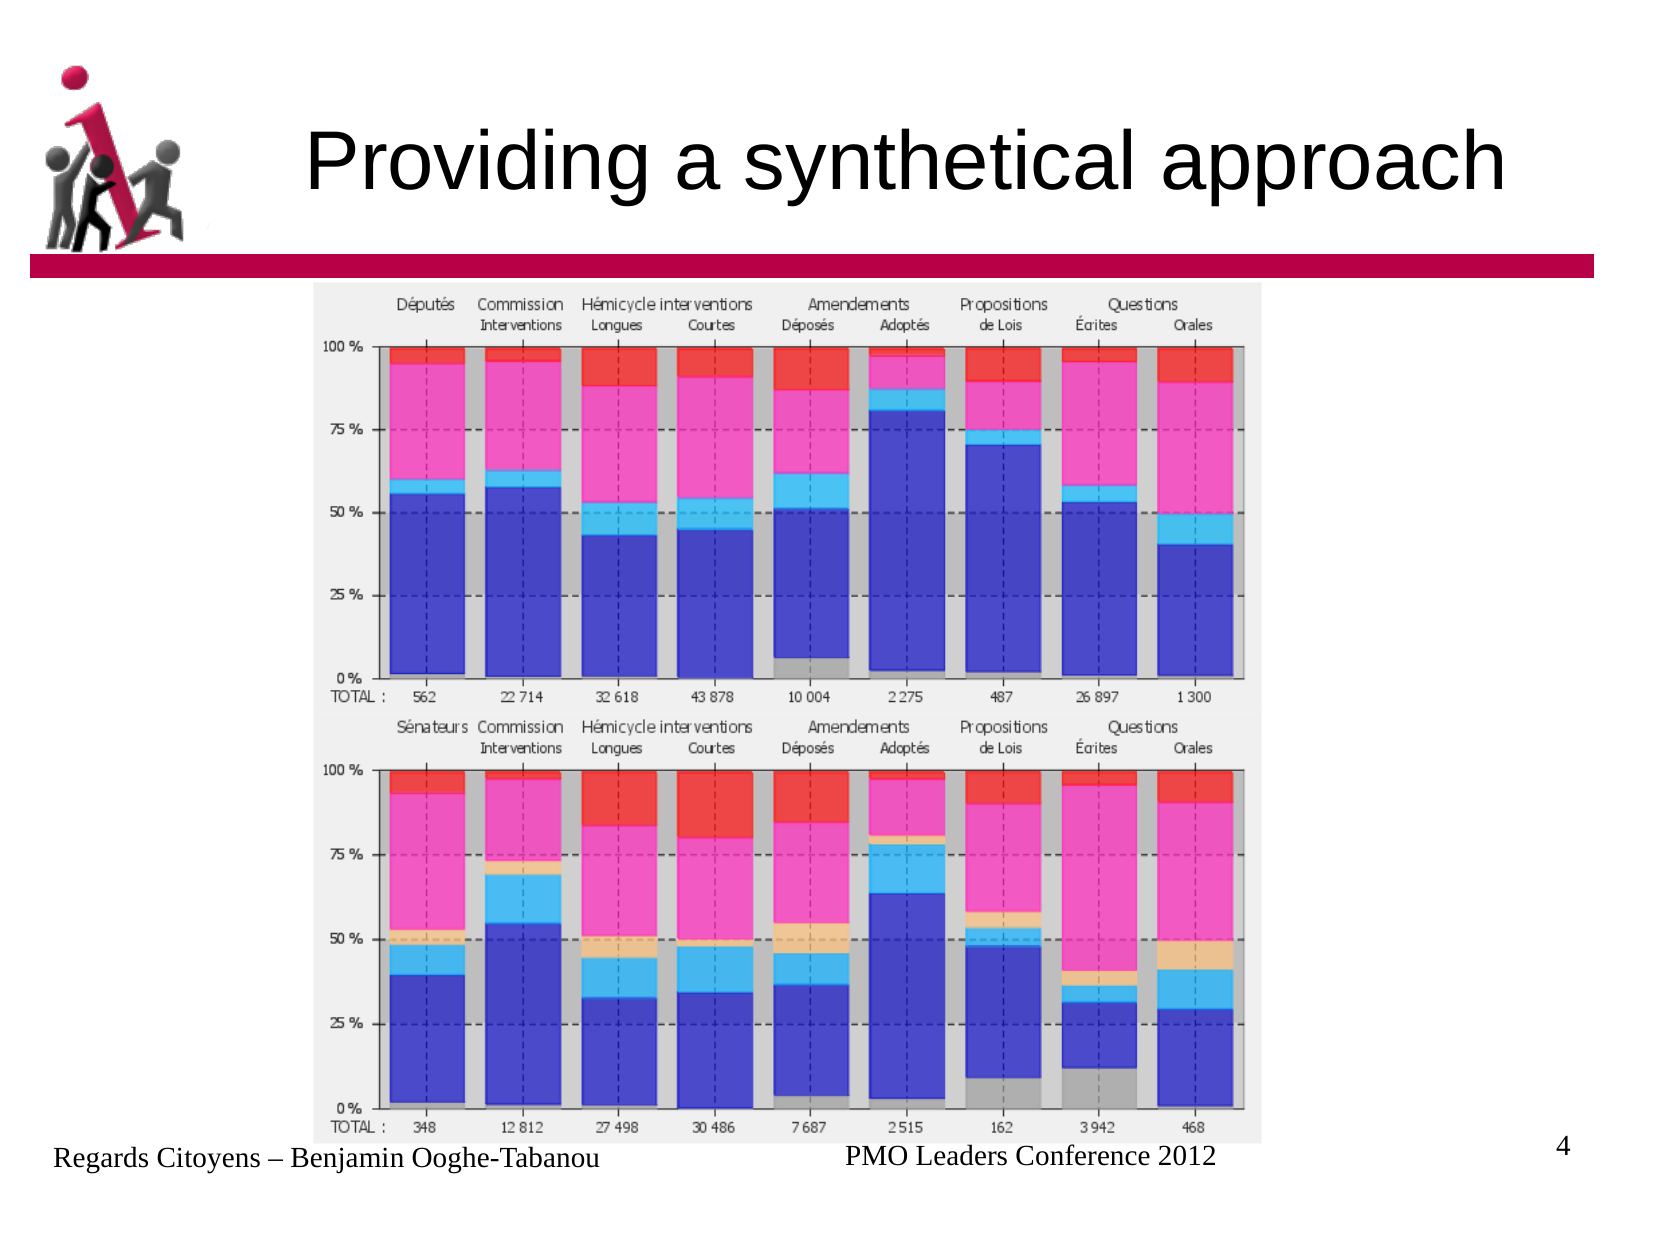

# Providing a synthetical approach
4
Benjamin Ooghe-Tabanou - Open Knowledge Conference Berlin 2011